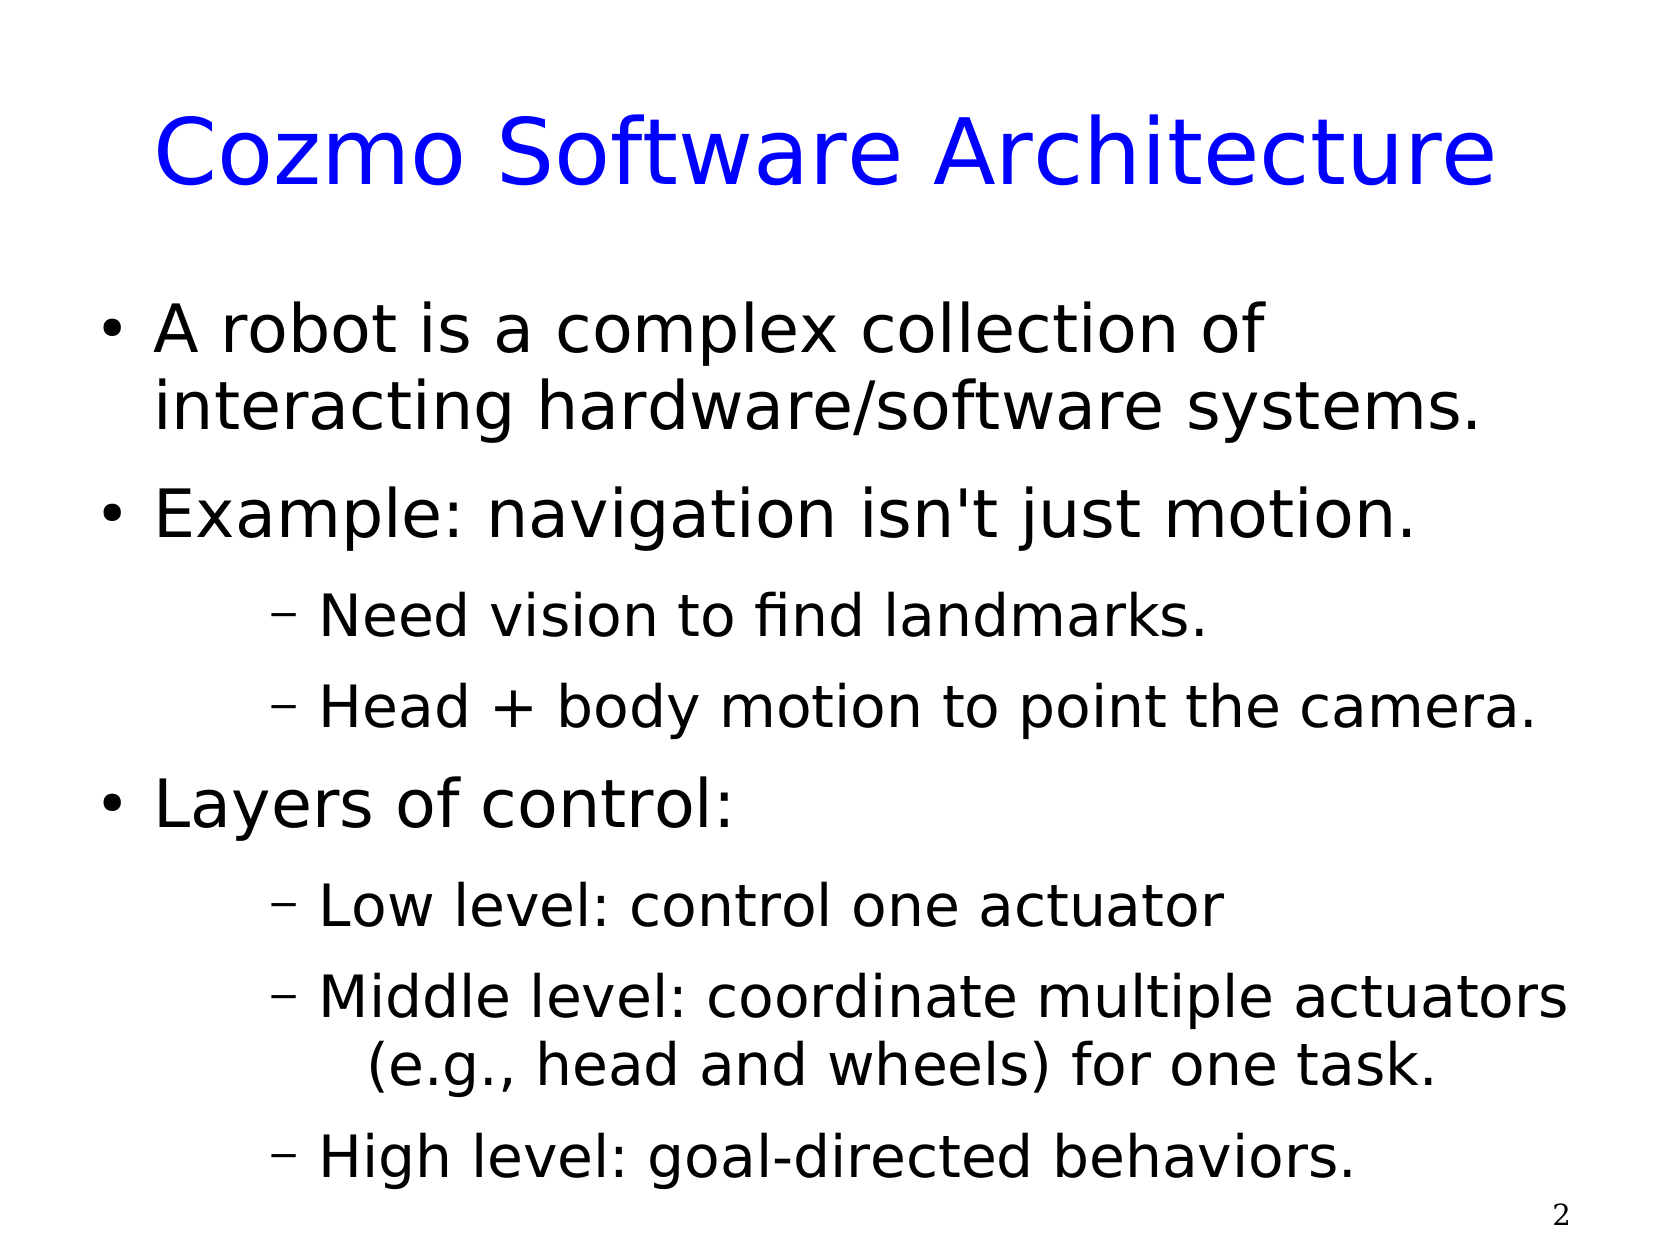

# Cozmo Software Architecture
A robot is a complex collection of interacting hardware/software systems.
Example: navigation isn't just motion.
Need vision to find landmarks.
Head + body motion to point the camera.
Layers of control:
Low level: control one actuator
Middle level: coordinate multiple actuators (e.g., head and wheels) for one task.
High level: goal-directed behaviors.
2